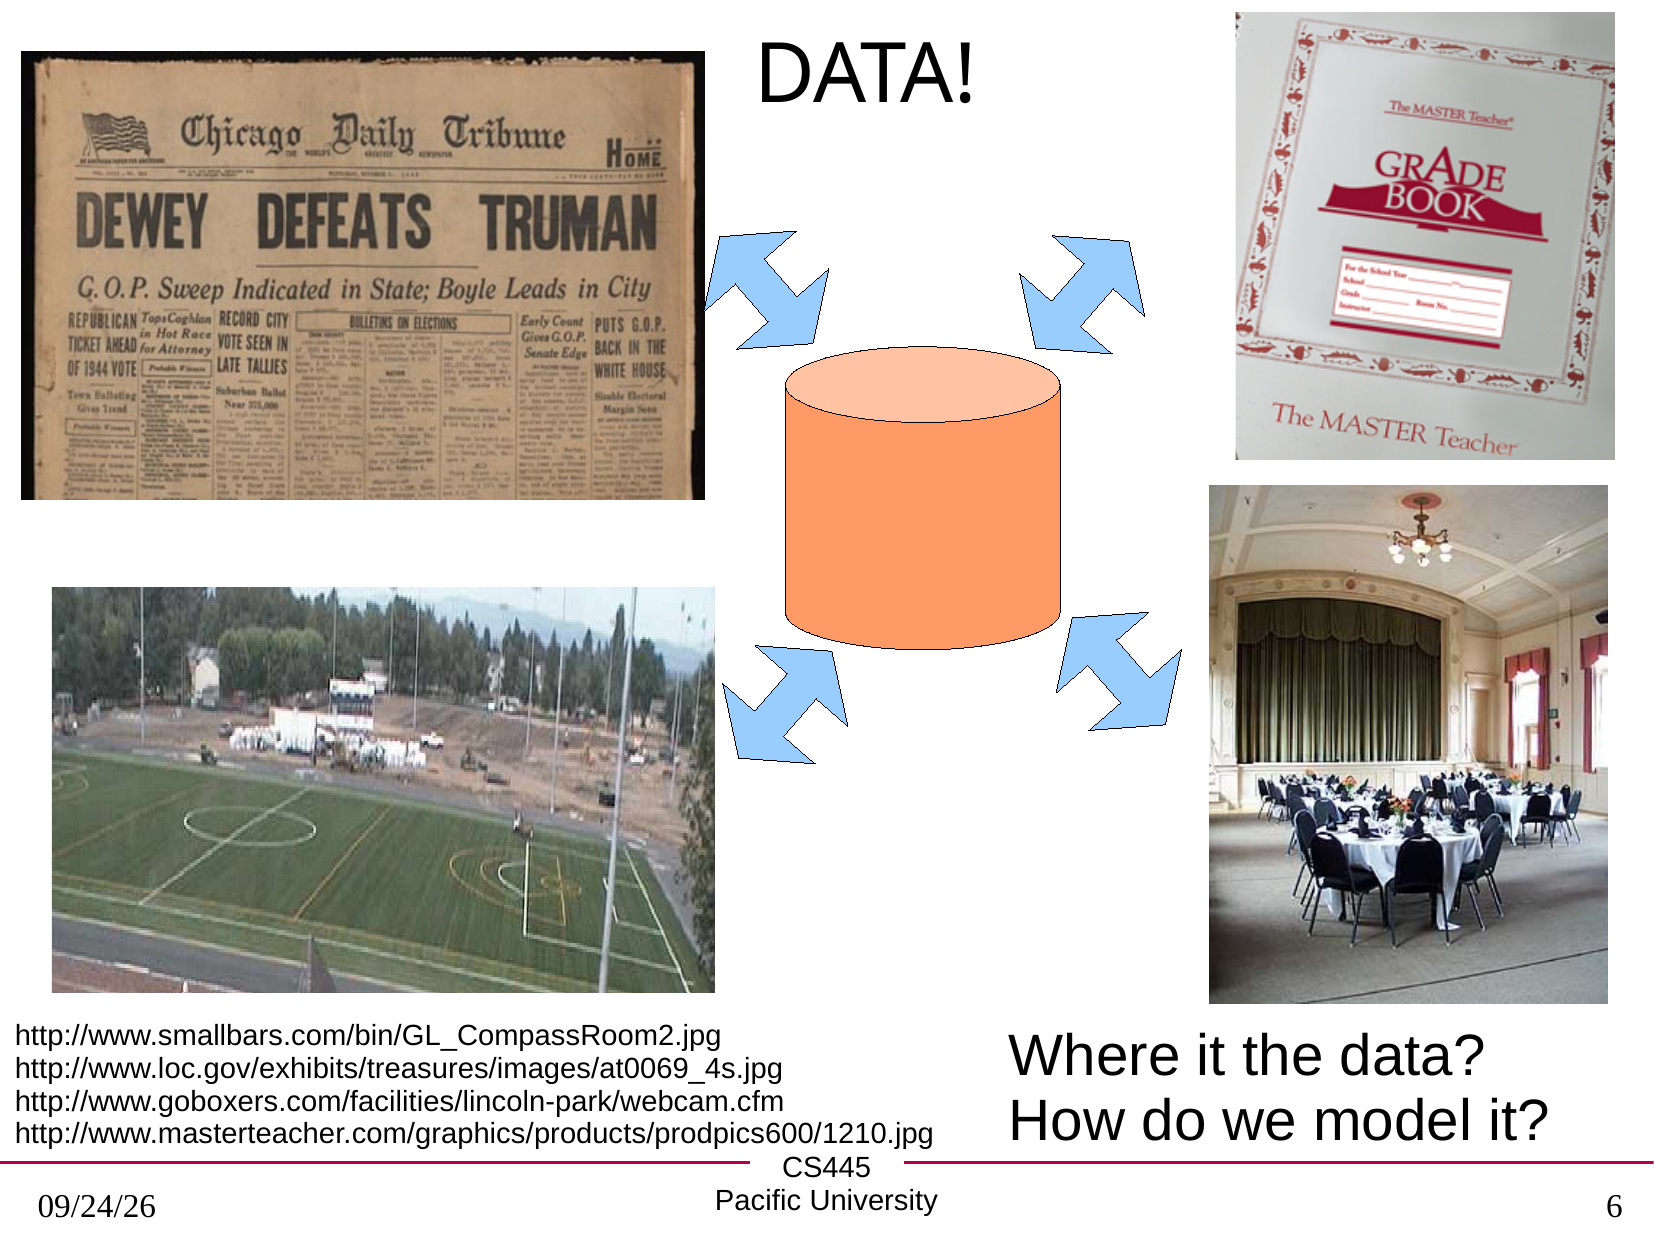

# DATA!
http://www.smallbars.com/bin/GL_CompassRoom2.jpg
http://www.loc.gov/exhibits/treasures/images/at0069_4s.jpg
http://www.goboxers.com/facilities/lincoln-park/webcam.cfm
http://www.masterteacher.com/graphics/products/prodpics600/1210.jpg
Where it the data?
How do we model it?